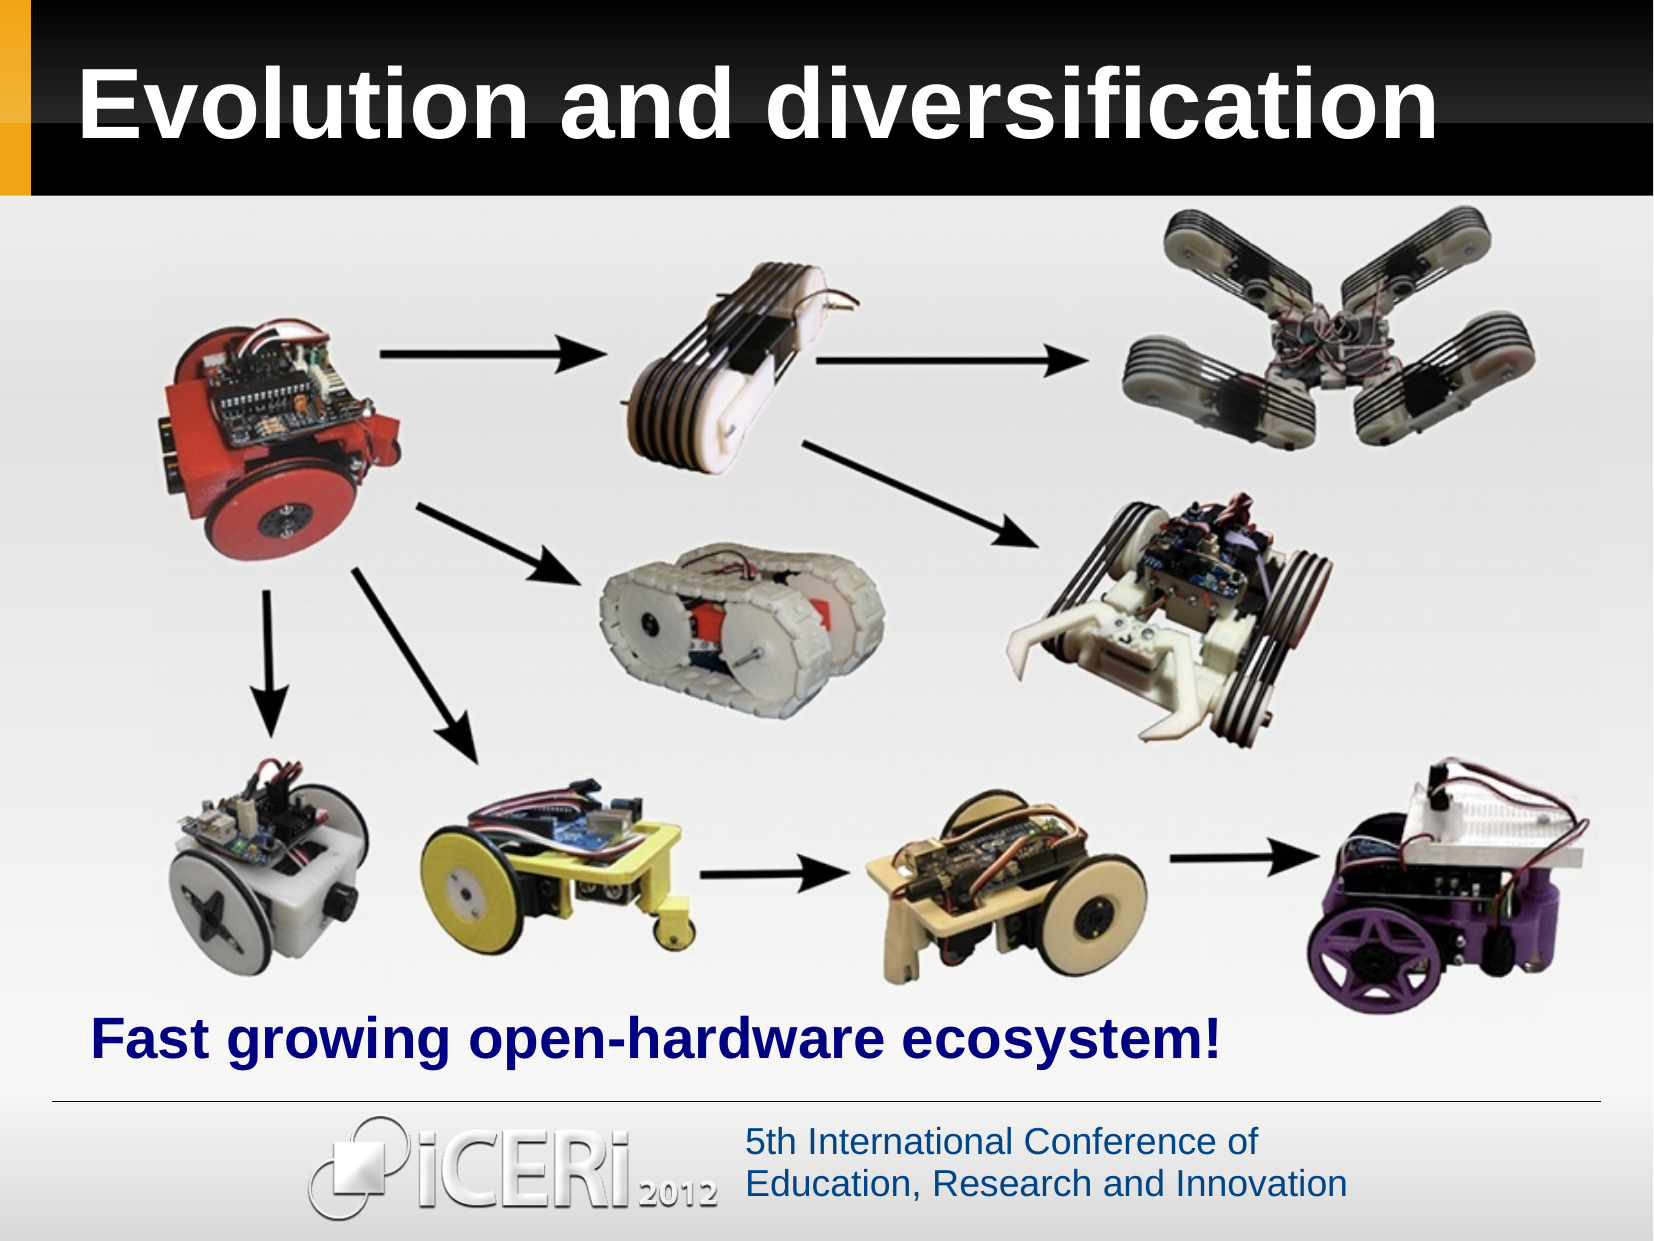

# Evolution and diversification
Fast growing open-hardware ecosystem!
5th International Conference of
Education, Research and Innovation